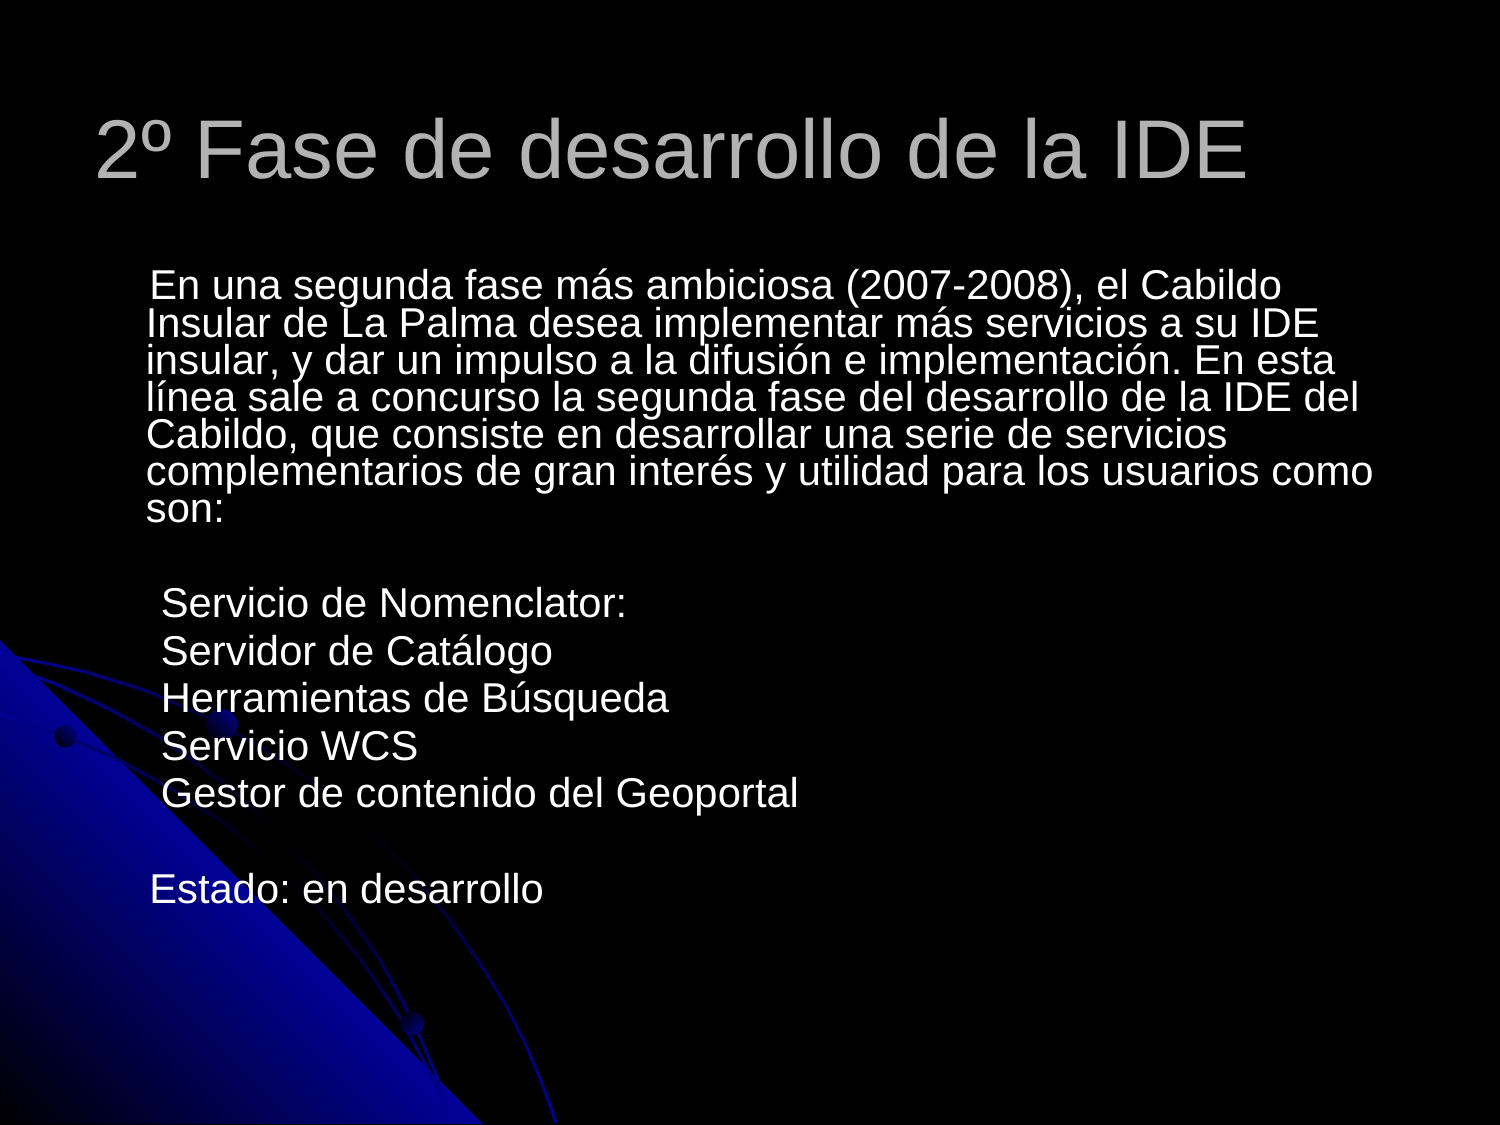

# 2º Fase de desarrollo de la IDE
En una segunda fase más ambiciosa (2007-2008), el Cabildo Insular de La Palma desea implementar más servicios a su IDE insular, y dar un impulso a la difusión e implementación. En esta línea sale a concurso la segunda fase del desarrollo de la IDE del Cabildo, que consiste en desarrollar una serie de servicios complementarios de gran interés y utilidad para los usuarios como son:
 Servicio de Nomenclator:
 Servidor de Catálogo
 Herramientas de Búsqueda
 Servicio WCS
 Gestor de contenido del Geoportal
Estado: en desarrollo